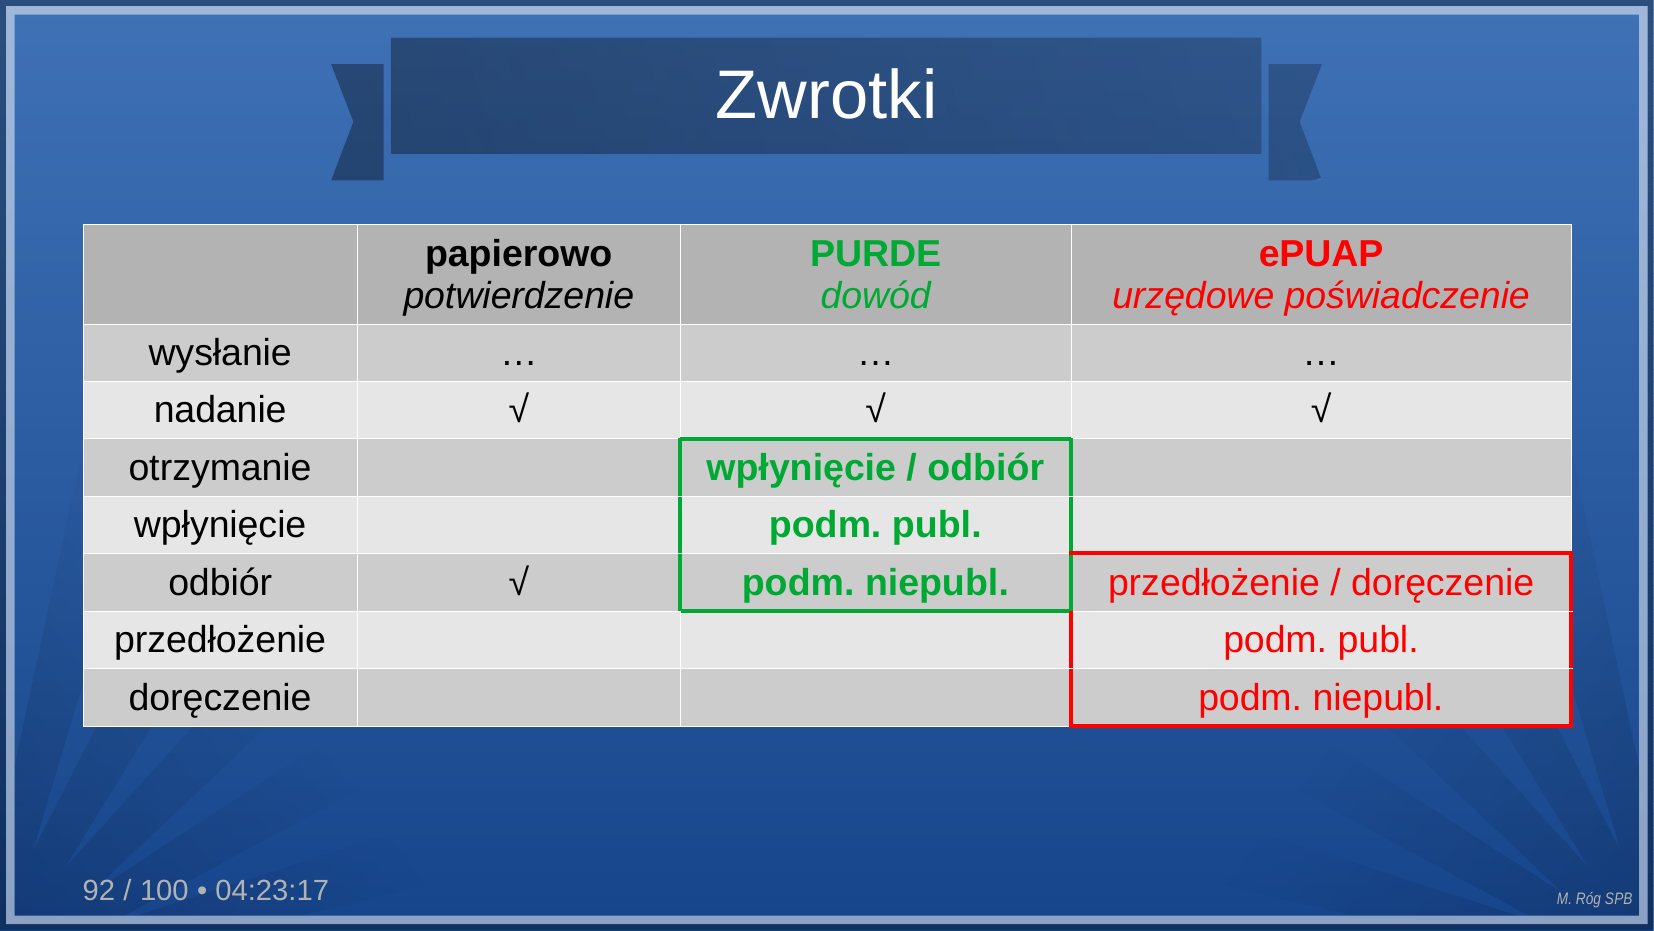

# Zwrotki
| | papierowo potwierdzenie | PURDE dowód | ePUAP urzędowe poświadczenie |
| --- | --- | --- | --- |
| wysłanie | … | … | … |
| nadanie | √ | √ | √ |
| otrzymanie | | wpłynięcie / odbiór | |
| wpłynięcie | | podm. publ. | |
| odbiór | √ | podm. niepubl. | przedłożenie / doręczenie |
| przedłożenie | | | podm. publ. |
| doręczenie | | | podm. niepubl. |